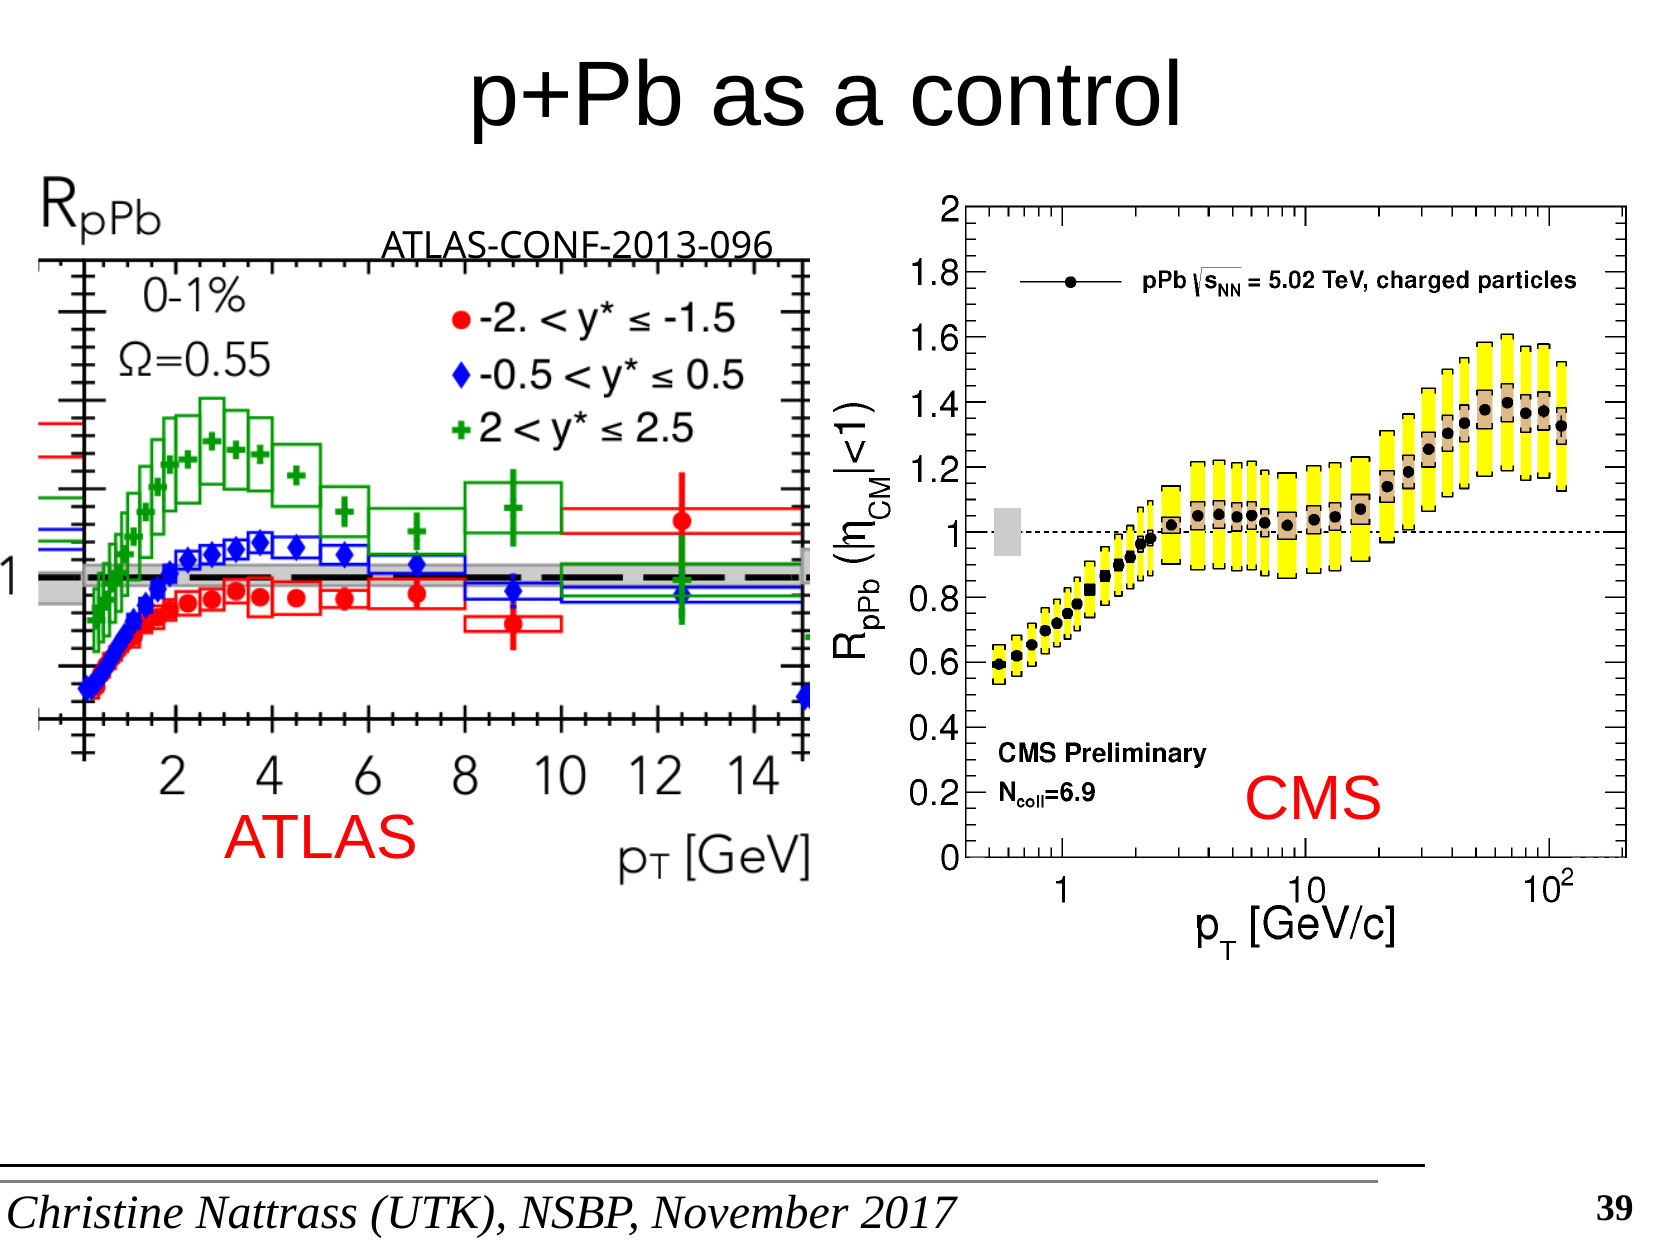

# p+Pb as a control
ATLAS-CONF-2013-096
CMS
ATLAS